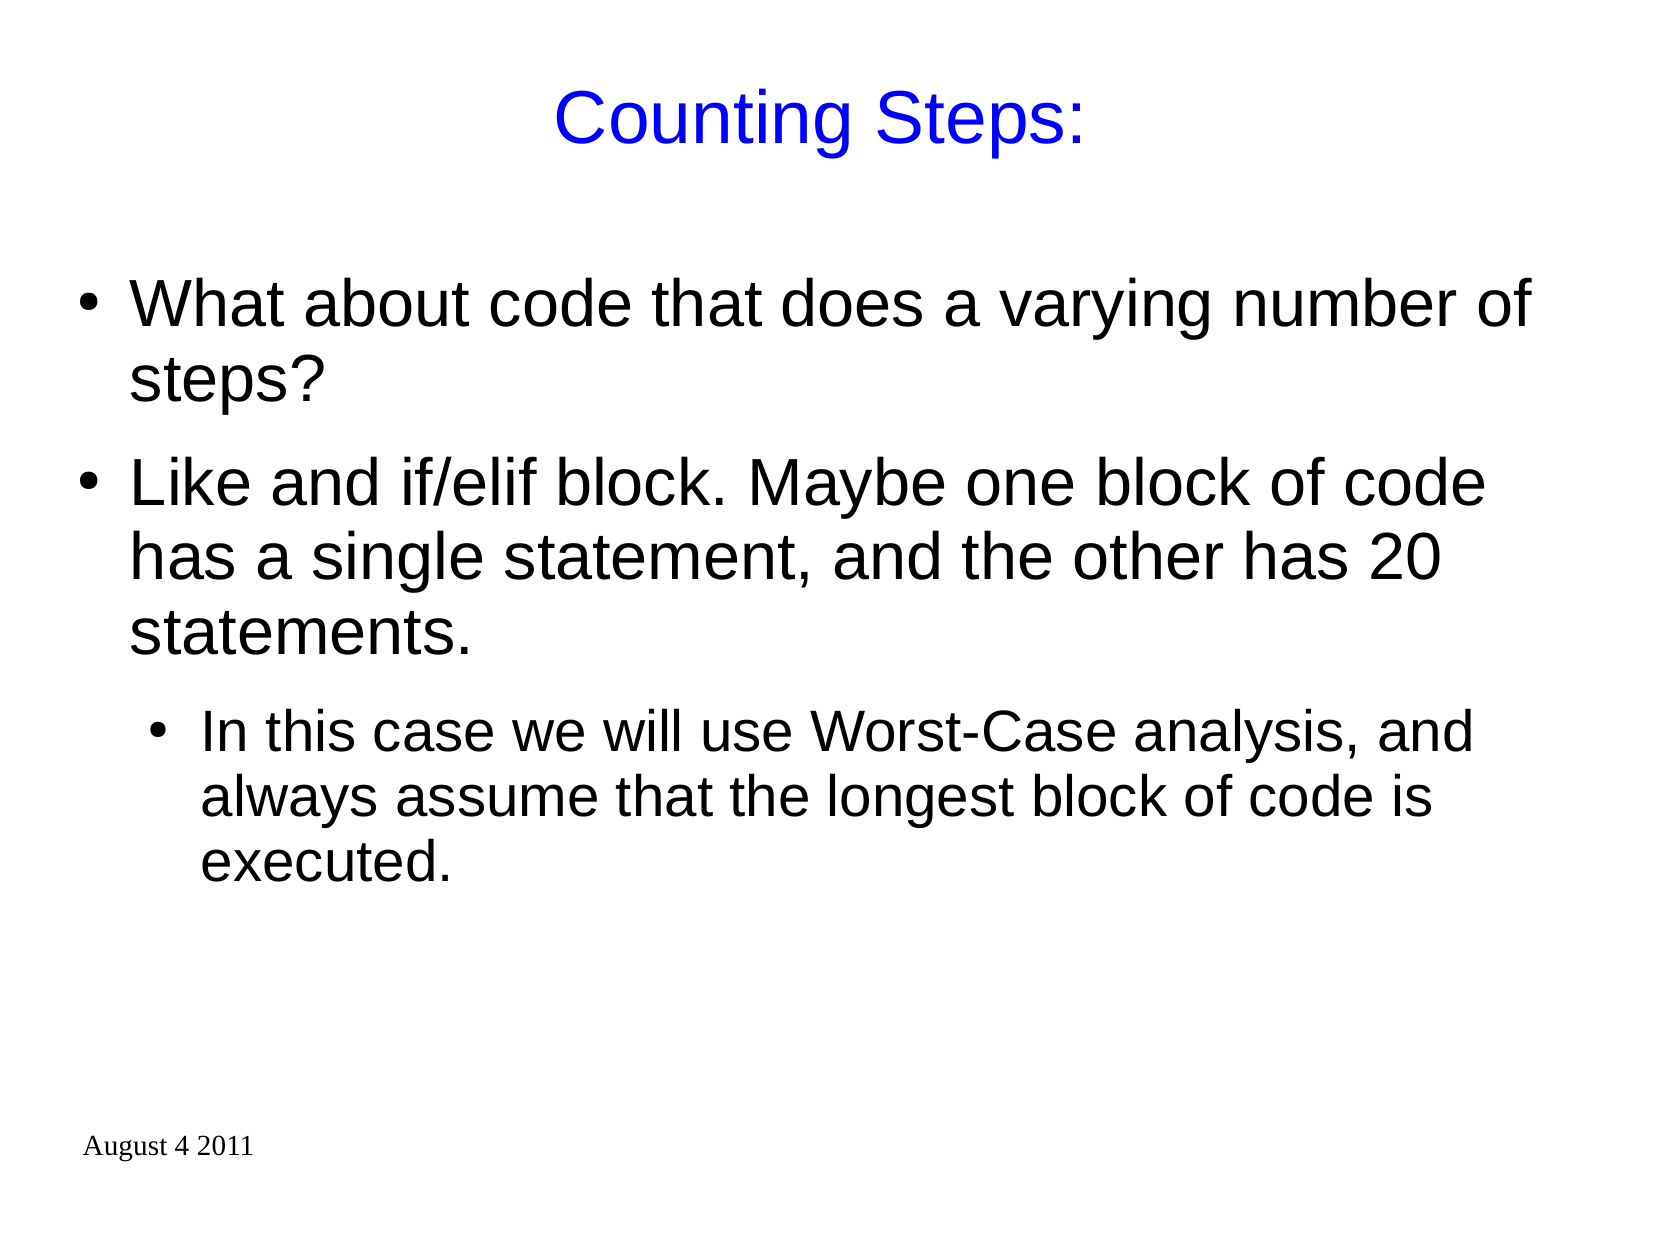

# Counting Steps:
What about code that does a varying number of steps?
Like and if/elif block. Maybe one block of code has a single statement, and the other has 20 statements.
In this case we will use Worst-Case analysis, and always assume that the longest block of code is executed.
August 4 2011